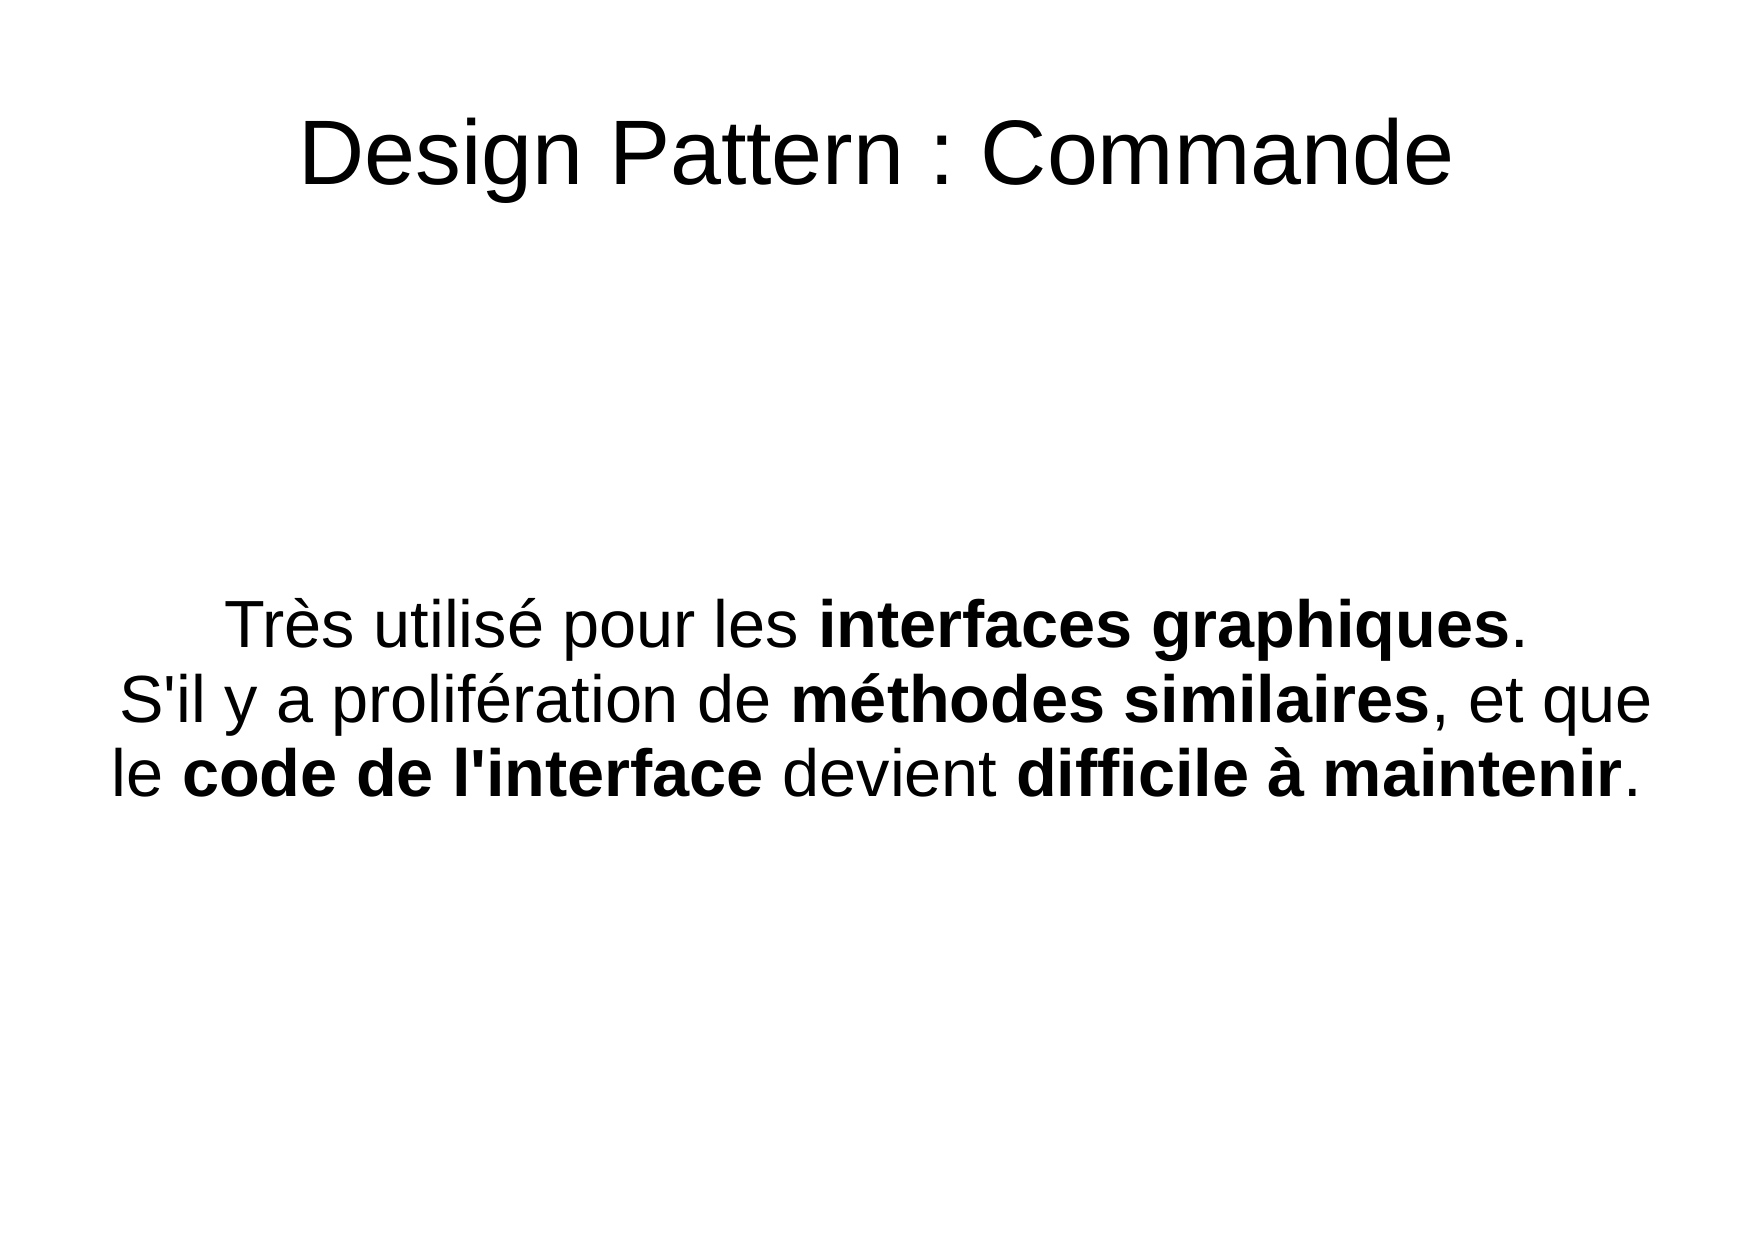

# Design Pattern : Commande
Très utilisé pour les interfaces graphiques.
 S'il y a prolifération de méthodes similaires, et que le code de l'interface devient difficile à maintenir.